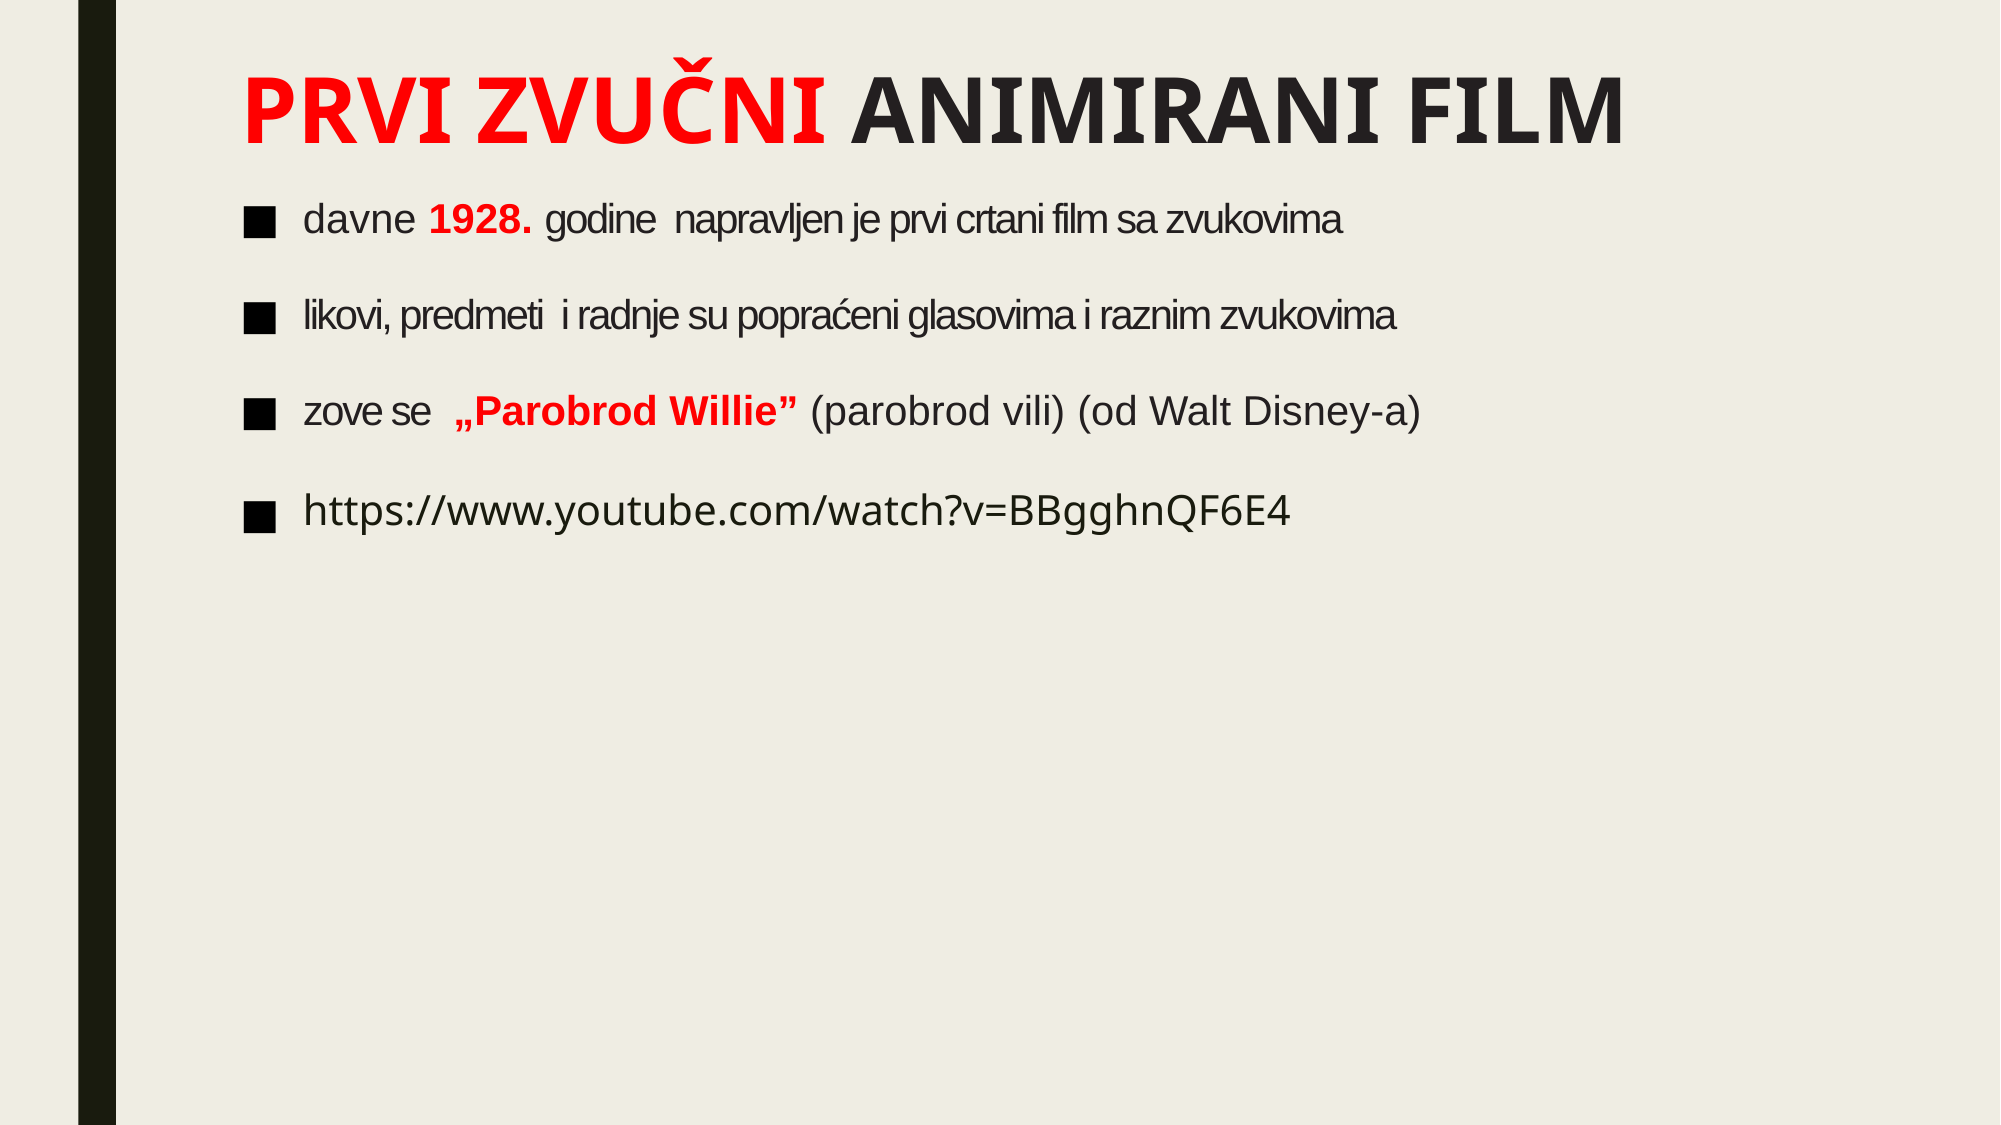

# PRVI ZVUČNI ANIMIRANI FILM
davne 1928. godine napravljen je prvi crtani film sa zvukovima
likovi, predmeti i radnje su popraćeni glasovima i raznim zvukovima
zove se „Parobrod Willie” (parobrod vili) (od Walt Disney-a)
https://www.youtube.com/watch?v=BBgghnQF6E4